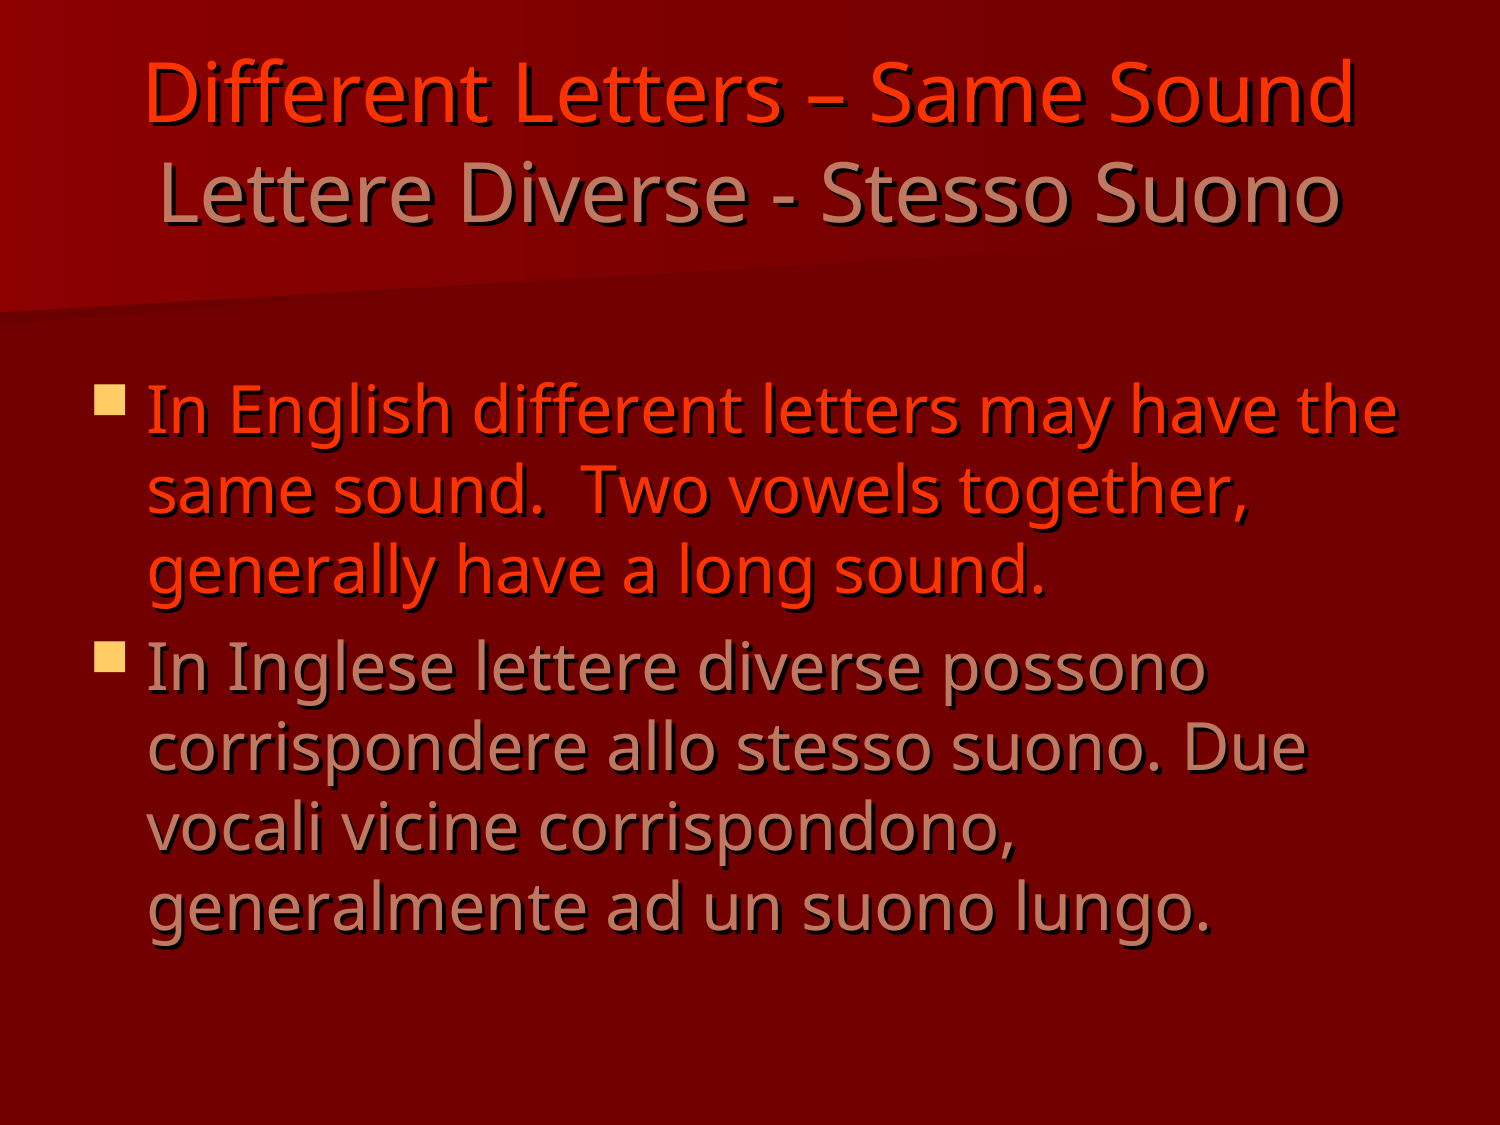

# Different Letters – Same Sound Lettere Diverse - Stesso Suono
In English different letters may have the same sound. Two vowels together, generally have a long sound.
In Inglese lettere diverse possono corrispondere allo stesso suono. Due vocali vicine corrispondono, generalmente ad un suono lungo.